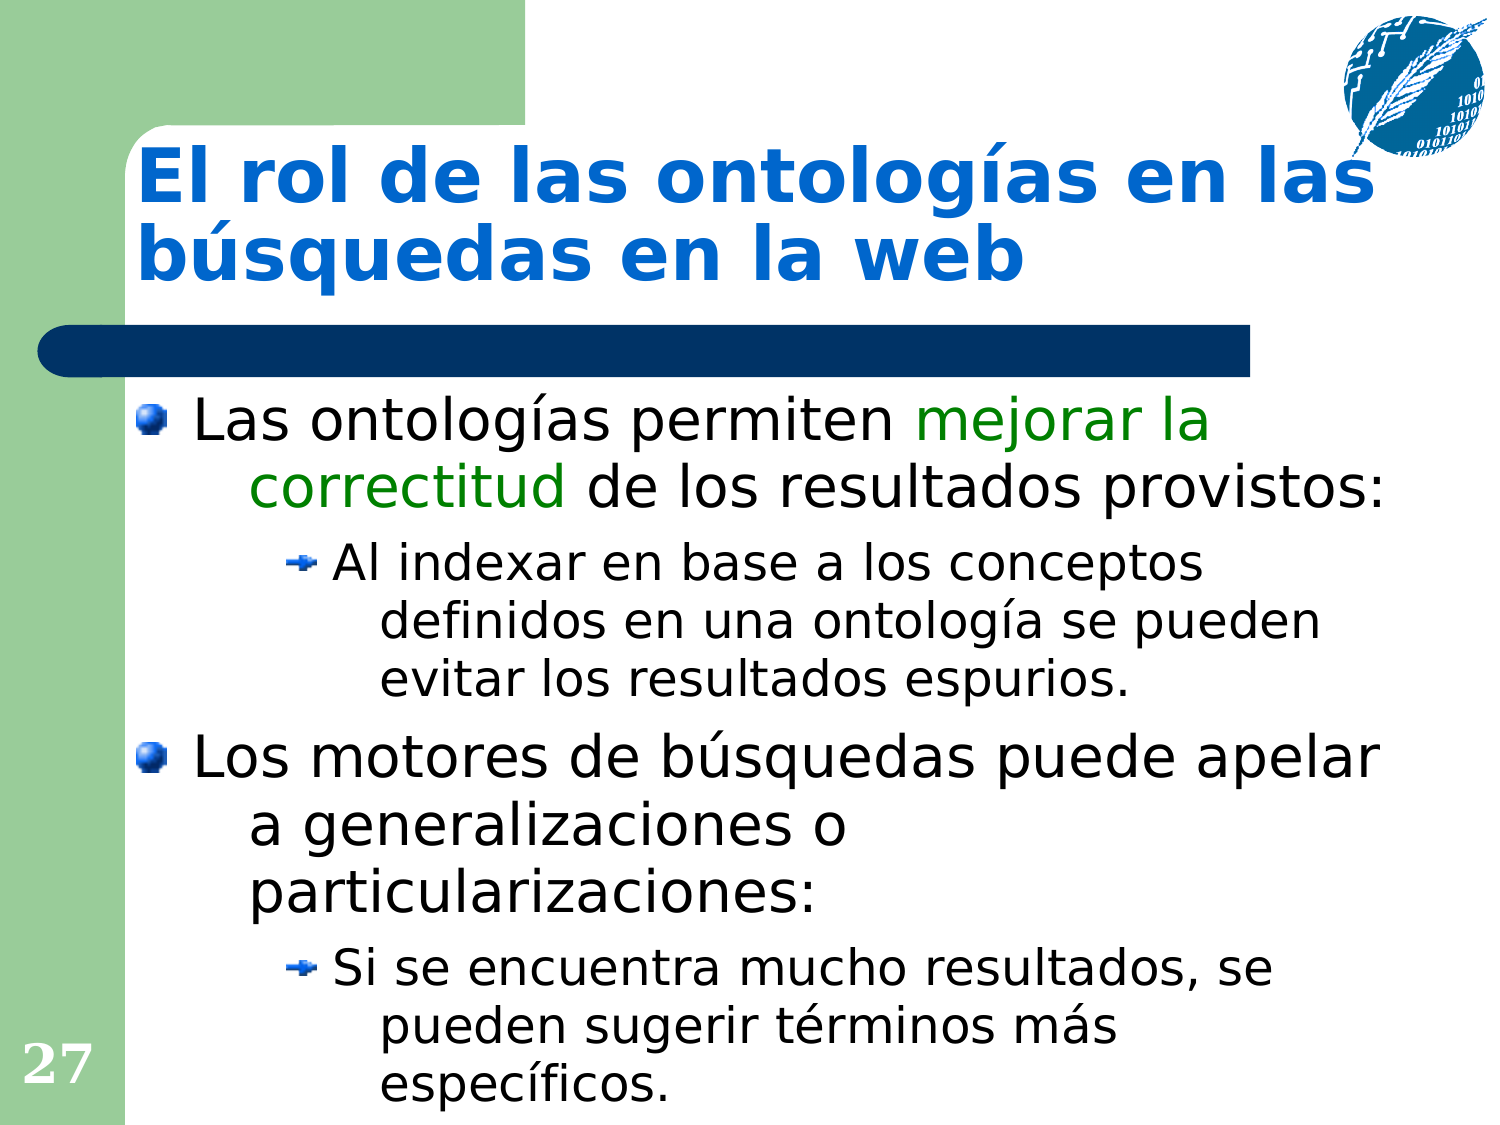

# El rol de las ontologías en las búsquedas en la web
Las ontologías permiten mejorar la correctitud de los resultados provistos:
Al indexar en base a los conceptos definidos en una ontología se pueden evitar los resultados espurios.
Los motores de búsquedas puede apelar a generalizaciones o particularizaciones:
Si se encuentra mucho resultados, se pueden sugerir términos más específicos.
Si no se encuentran resultados, se puede probar con palabras clave más genéricas.
27